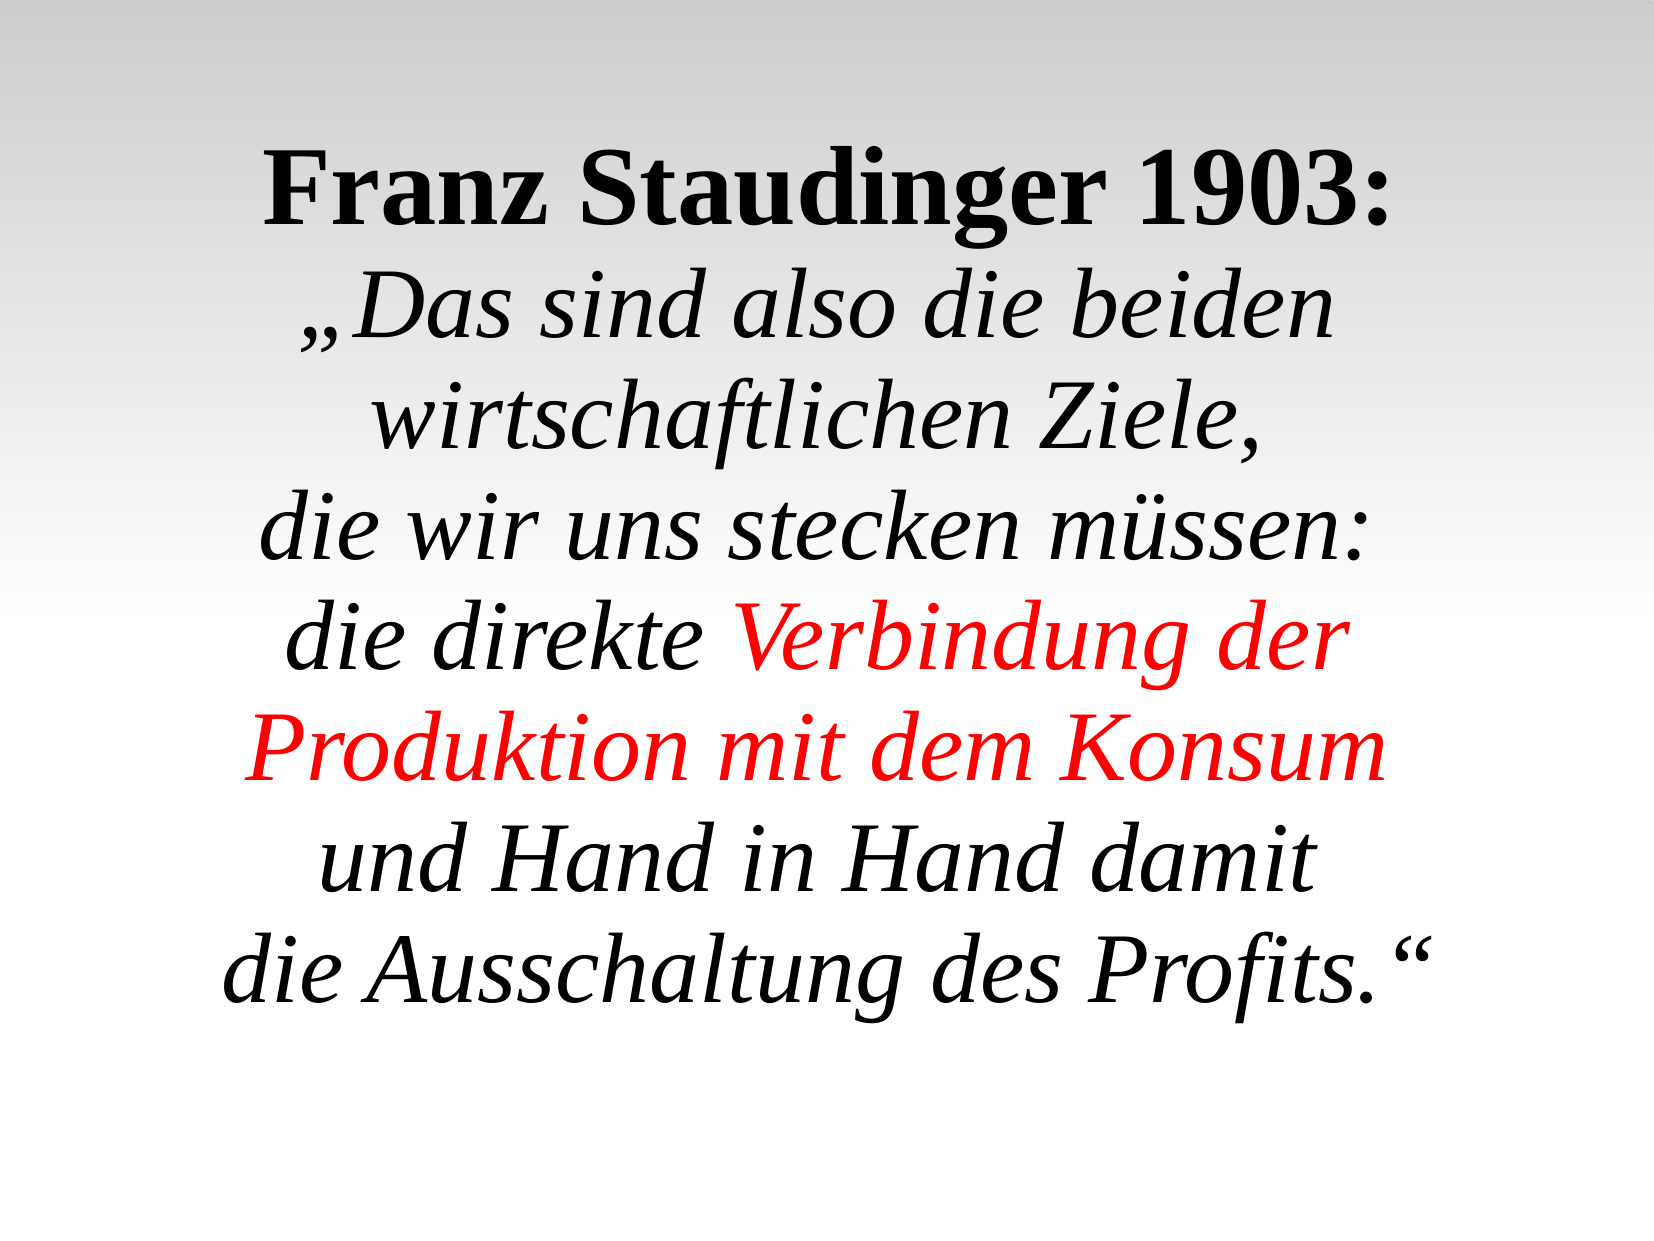

Franz Staudinger 1903:
„Das sind also die beiden
wirtschaftlichen Ziele,
die wir uns stecken müssen:
die direkte Verbindung der
Produktion mit dem Konsum
und Hand in Hand damit
die Ausschaltung des Profits.“